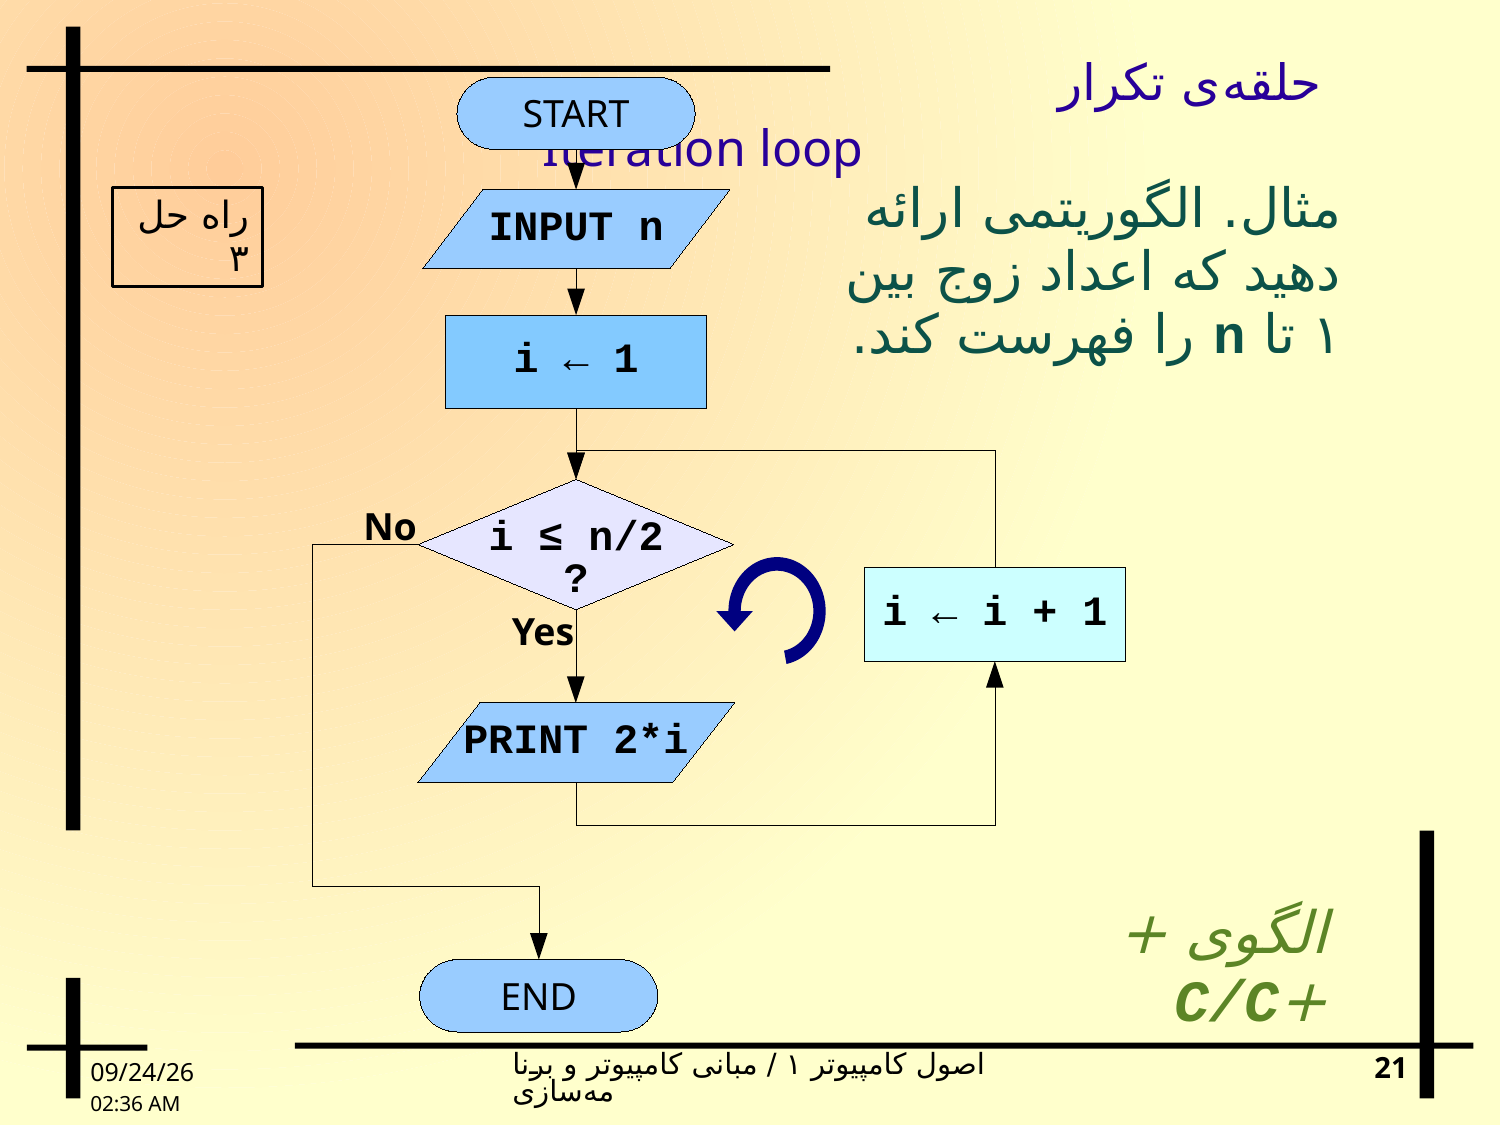

# حلقه‌ی تکرار Iteration loop
START
مثال. الگوریتمی ارائه دهید که اعداد زوج بین ۱ تا n را فهرست کند.
راه حل ۳
INPUT n
i ← 1
i ≤ n/2
?
No
i ← i + 1
Yes
PRINT 2*i
الگوی ++C/C
END
اصول کامپیوتر ۱ / مبانی کامپیوتر و برنامه‌سازی
21